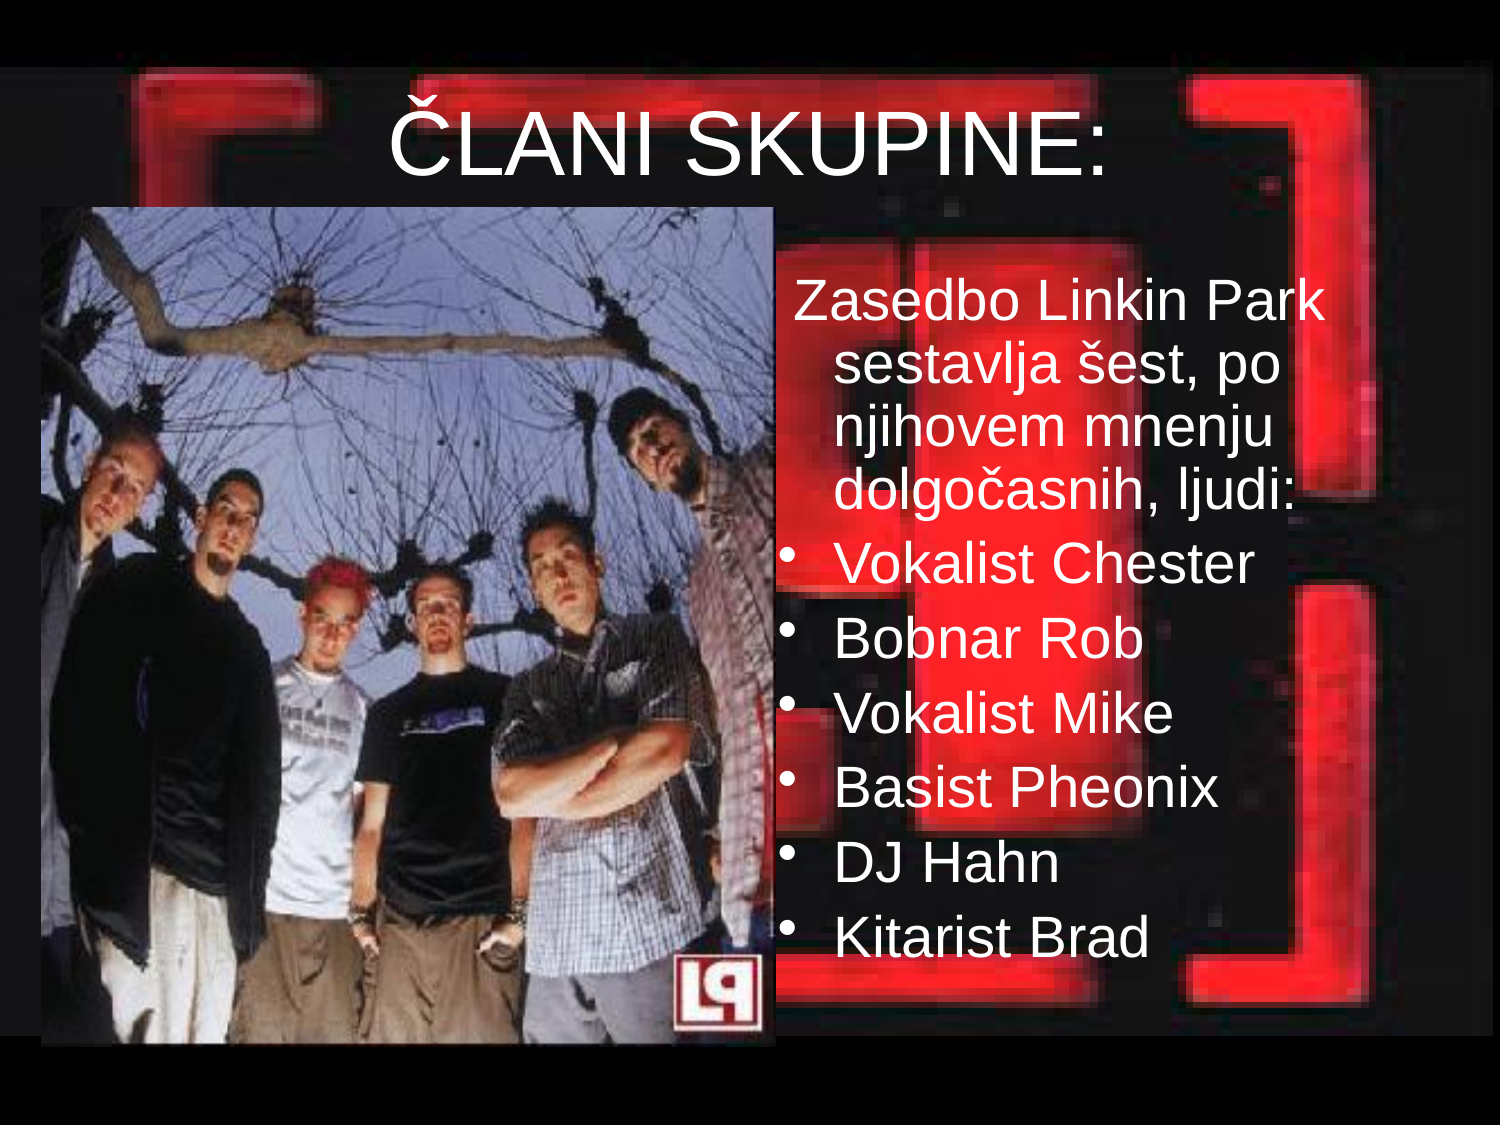

# ČLANI SKUPINE:
 Zasedbo Linkin Park sestavlja šest, po njihovem mnenju dolgočasnih, ljudi:
Vokalist Chester
Bobnar Rob
Vokalist Mike
Basist Pheonix
DJ Hahn
Kitarist Brad